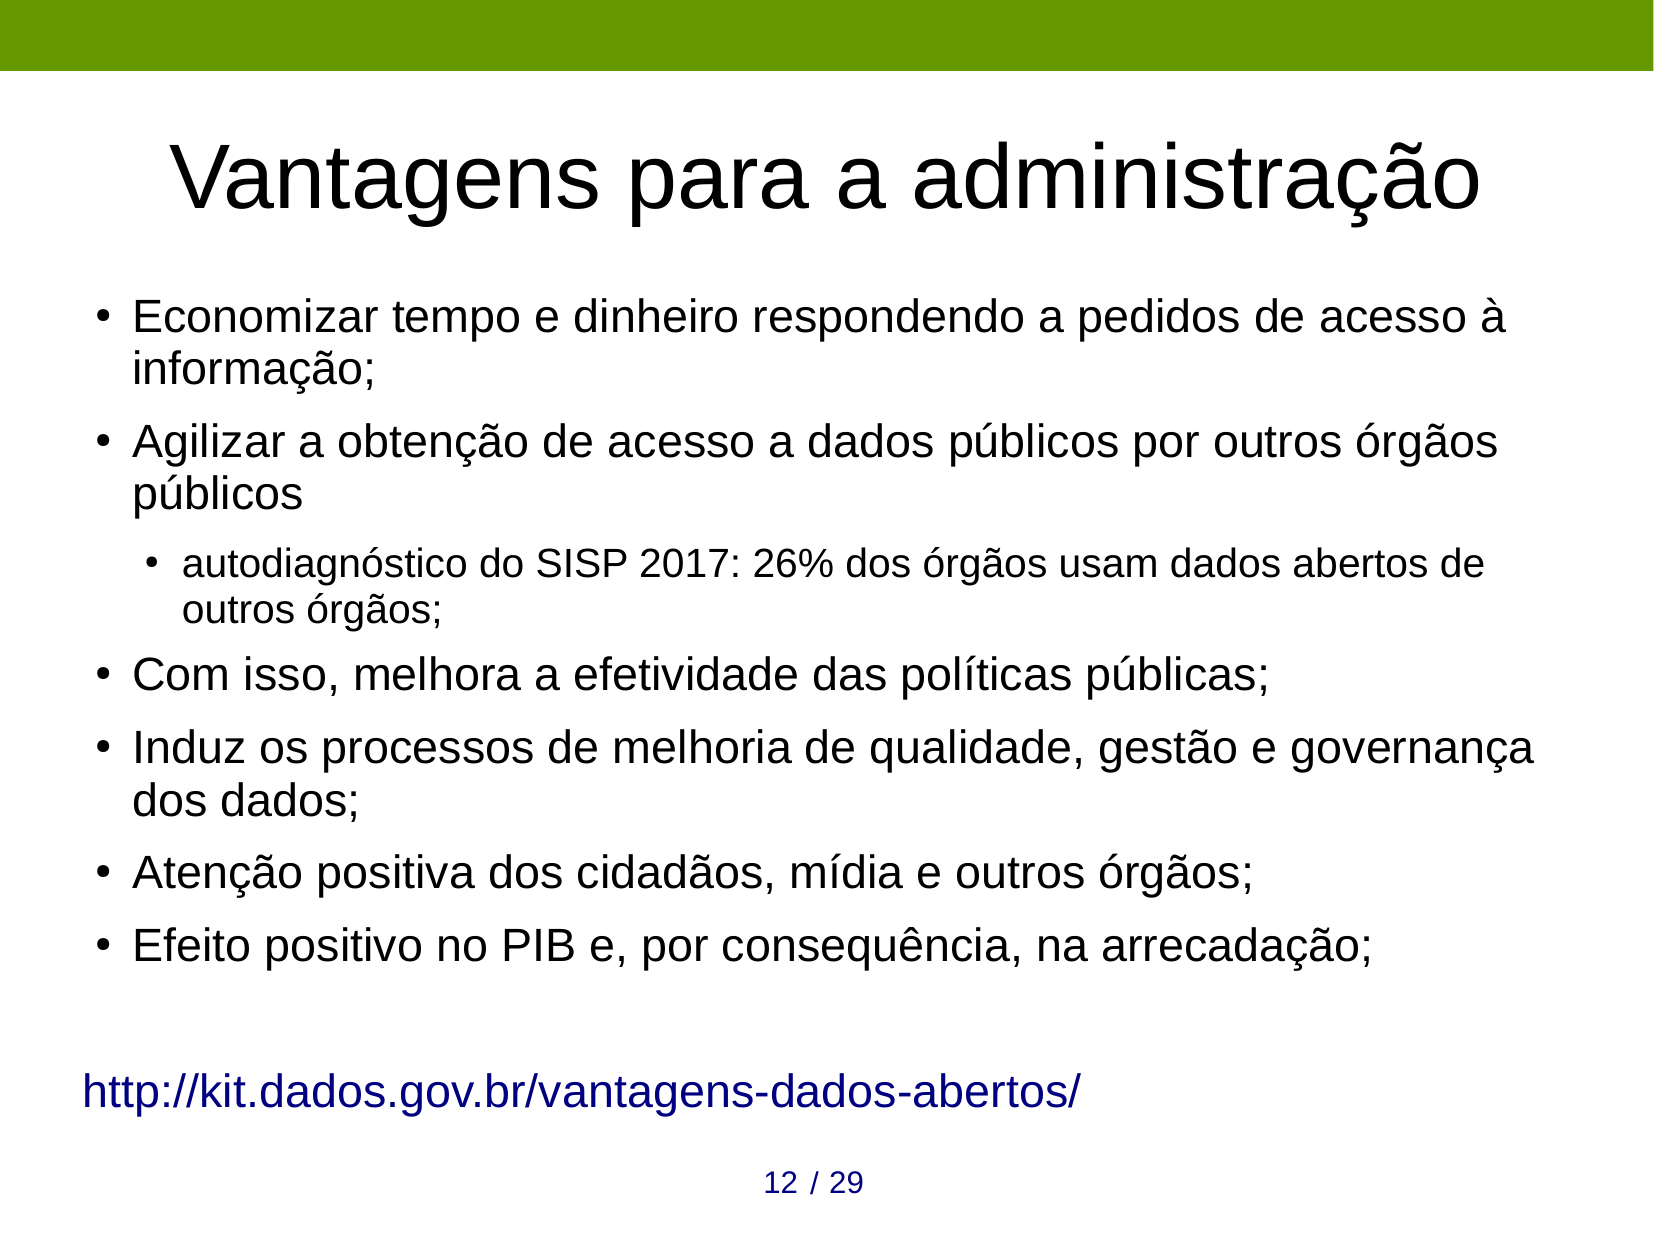

# Vantagens para a administração
Economizar tempo e dinheiro respondendo a pedidos de acesso à informação;
Agilizar a obtenção de acesso a dados públicos por outros órgãos públicos
autodiagnóstico do SISP 2017: 26% dos órgãos usam dados abertos de outros órgãos;
Com isso, melhora a efetividade das políticas públicas;
Induz os processos de melhoria de qualidade, gestão e governança dos dados;
Atenção positiva dos cidadãos, mídia e outros órgãos;
Efeito positivo no PIB e, por consequência, na arrecadação;
http://kit.dados.gov.br/vantagens-dados-abertos/
/
29